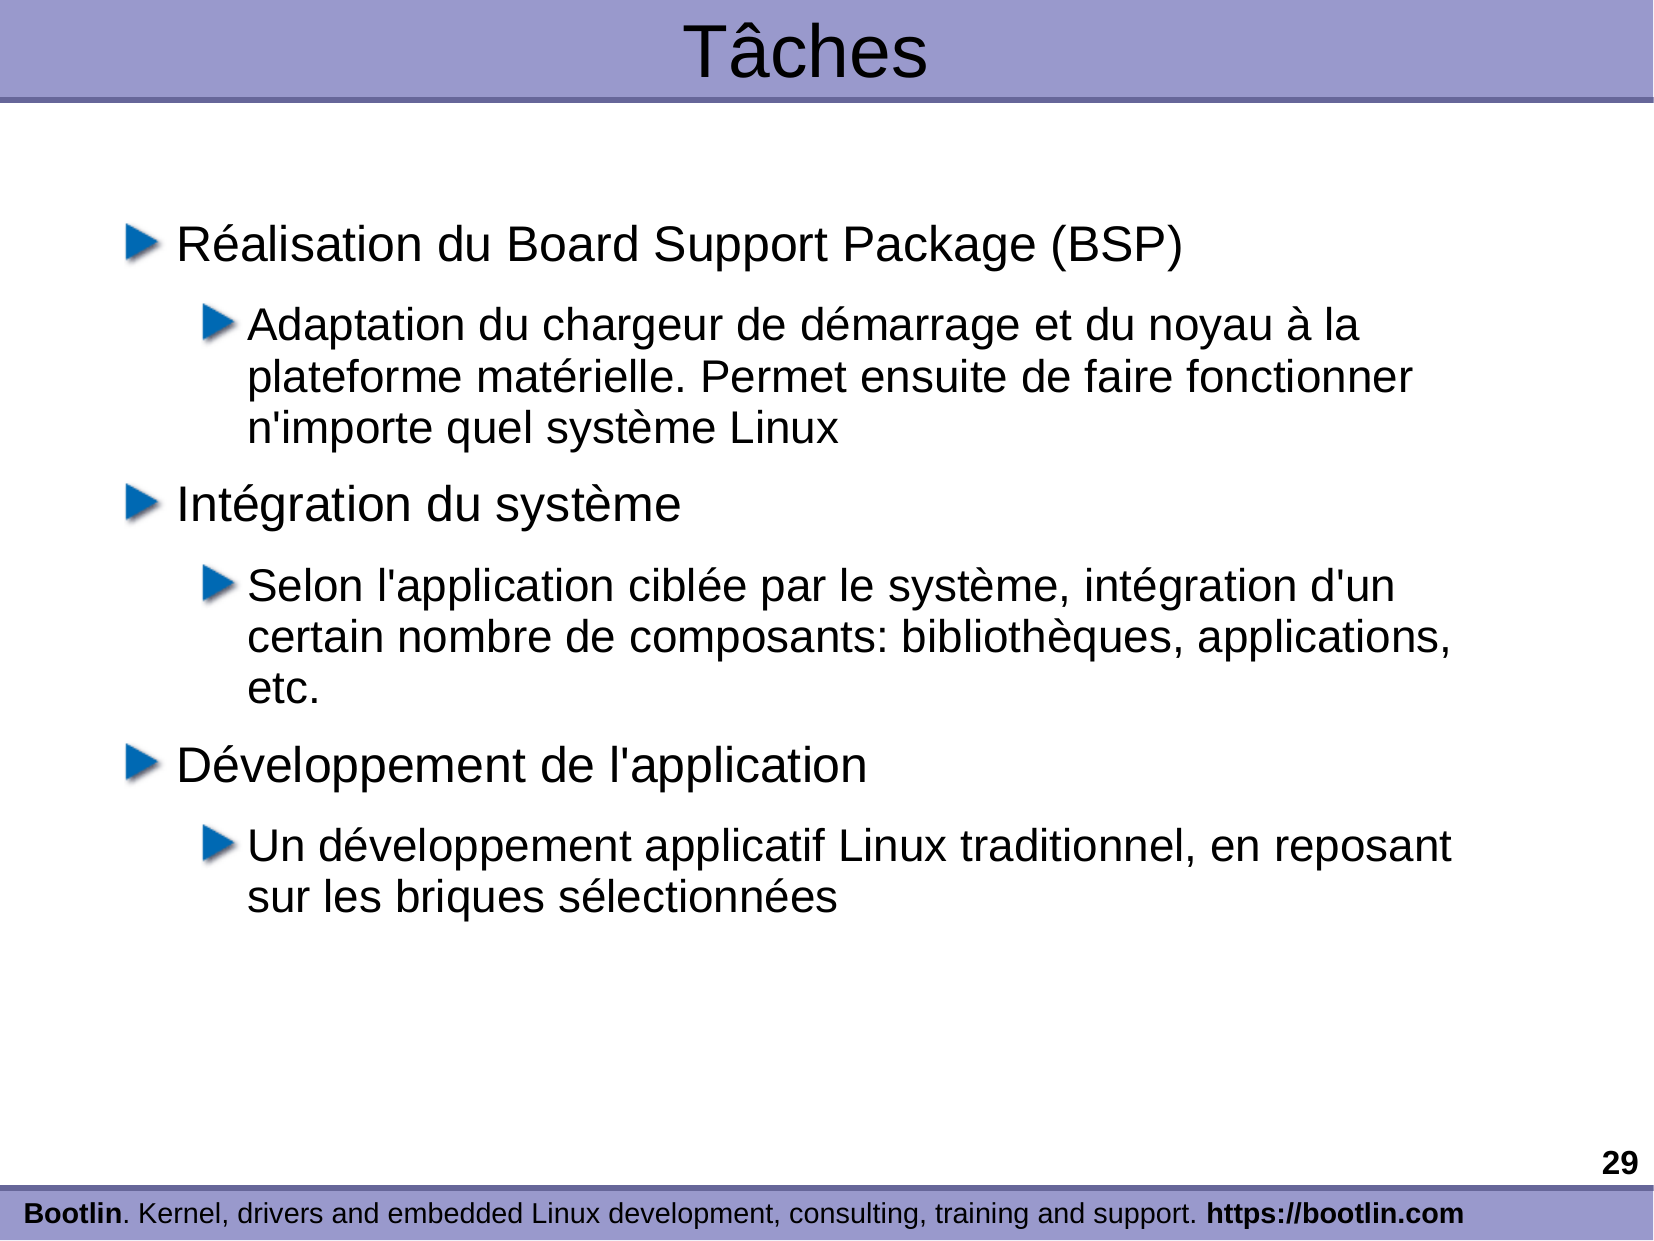

# Tâches
Réalisation du Board Support Package (BSP)
Adaptation du chargeur de démarrage et du noyau à la plateforme matérielle. Permet ensuite de faire fonctionner n'importe quel système Linux
Intégration du système
Selon l'application ciblée par le système, intégration d'un certain nombre de composants: bibliothèques, applications, etc.
Développement de l'application
Un développement applicatif Linux traditionnel, en reposant sur les briques sélectionnées